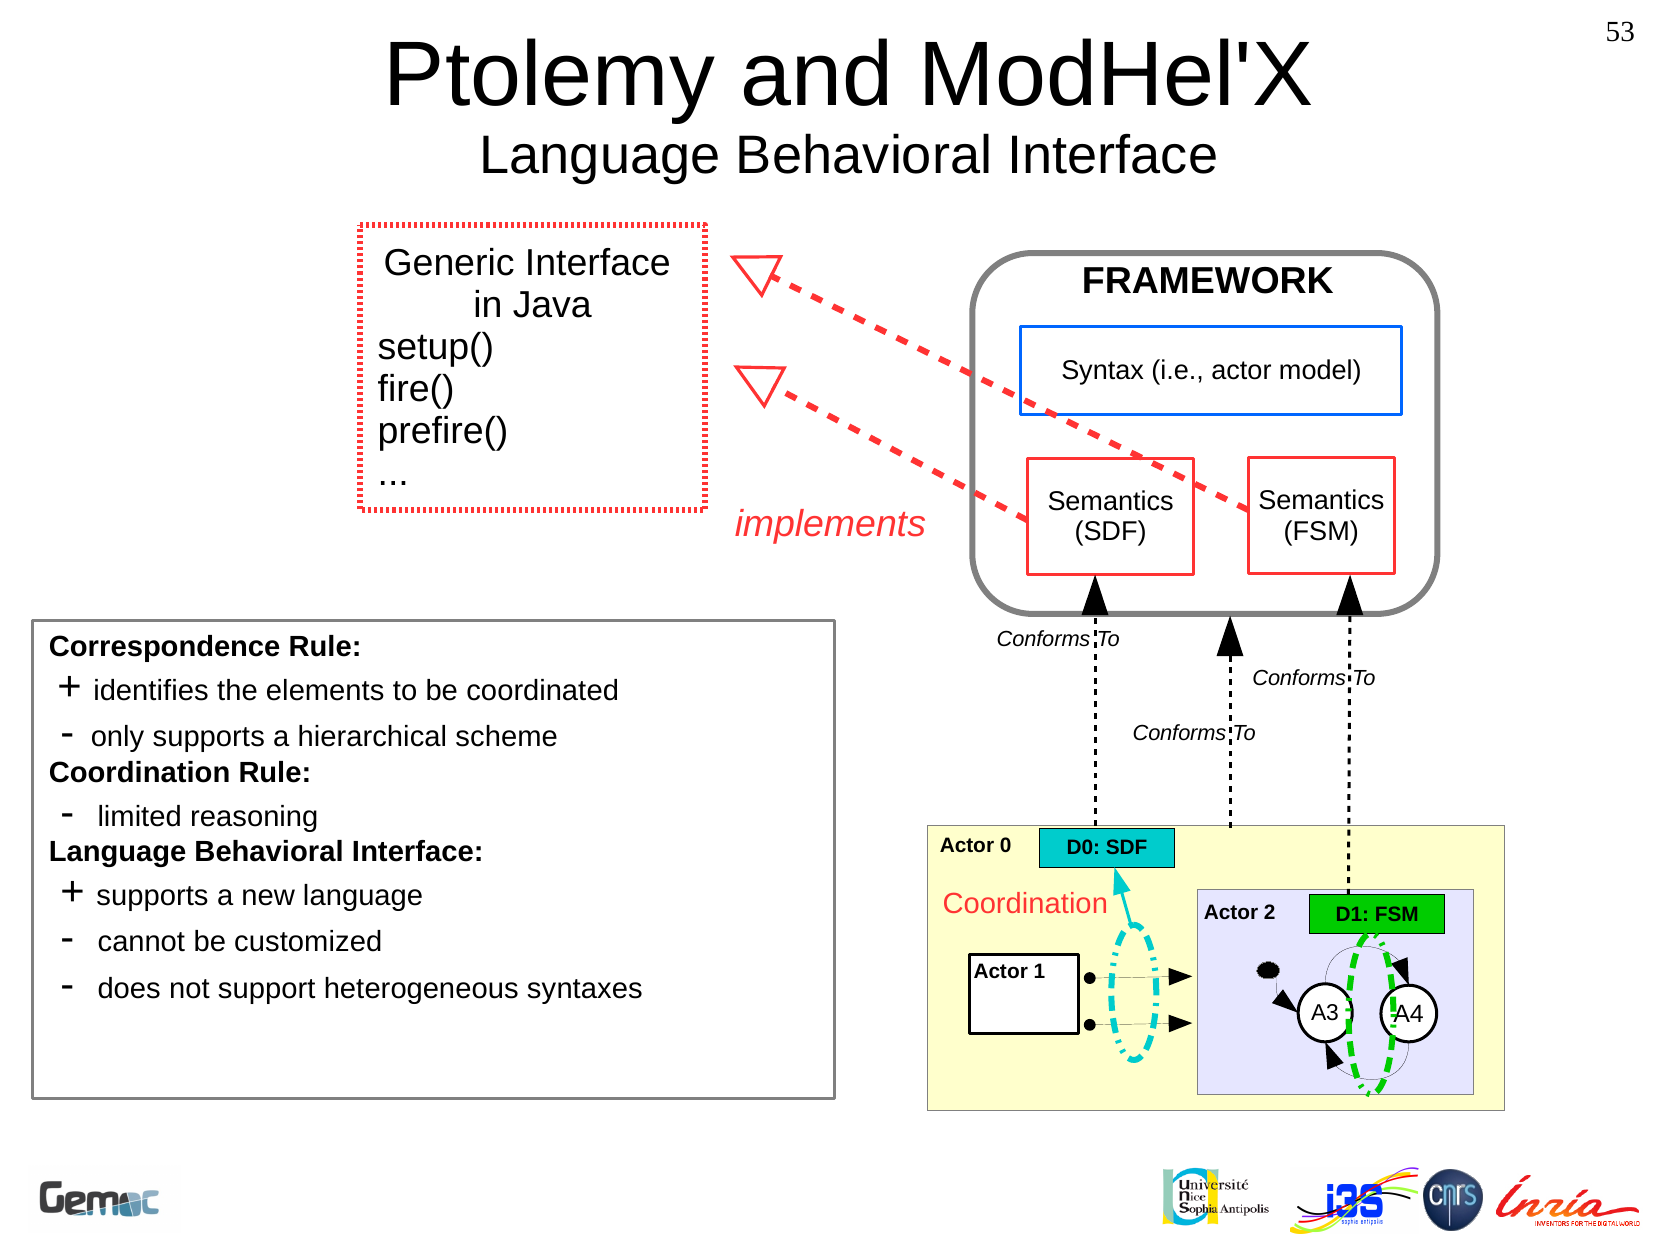

# Ptolemy and ModHel'X Language Behavioral Interface
53
Generic Interface
in Java
setup()
fire()
prefire()
...
FRAMEWORK
Syntax (i.e., actor model)
 Semantics
(FSM)
 Semantics
(SDF)
implements
Conforms To
Correspondence Rule:
 + identifies the elements to be coordinated
 - only supports a hierarchical scheme
Coordination Rule:
 - limited reasoning
Language Behavioral Interface:
 + supports a new language
 - cannot be customized
 - does not support heterogeneous syntaxes
Conforms To
Conforms To
Actor 0
D0: SDF
Coordination
Actor 2
D1: FSM
Actor 1
A3
A4
Language 2
Language 2
Language 2
Language 2
Language 2
Language 2
 generates
 generates
 generates
 generates
 generates
 generates
Conforms to
Conforms to
Conforms to
Conforms to
Conforms to
Conforms to
System
Designer
System
Designer
System
Designer
System
Designer
System
Designer
System
Designer
defines
defines
defines
defines
defines
defines
Model 1
Model 2
Model 3
Model 1
Model 2
Model 3
Model 1
Model 2
Model 3
Model 1
Model 2
Model 3
Model 1
Model 2
Model 3
Model 1
Model 2
Model 3
 Coordination
/
Communication
 Coordination
/
Communication
 Coordination
/
Communication
 Coordination
/
Communication
 Coordination
/
Communication
 Coordination
/
Communication
Model A
Model B
Model B
Model A
Model B
Model B
Model A
Model B
Model B
Model A
Model B
Model B
Model A
Model B
Model B
Model A
Model B
Model B